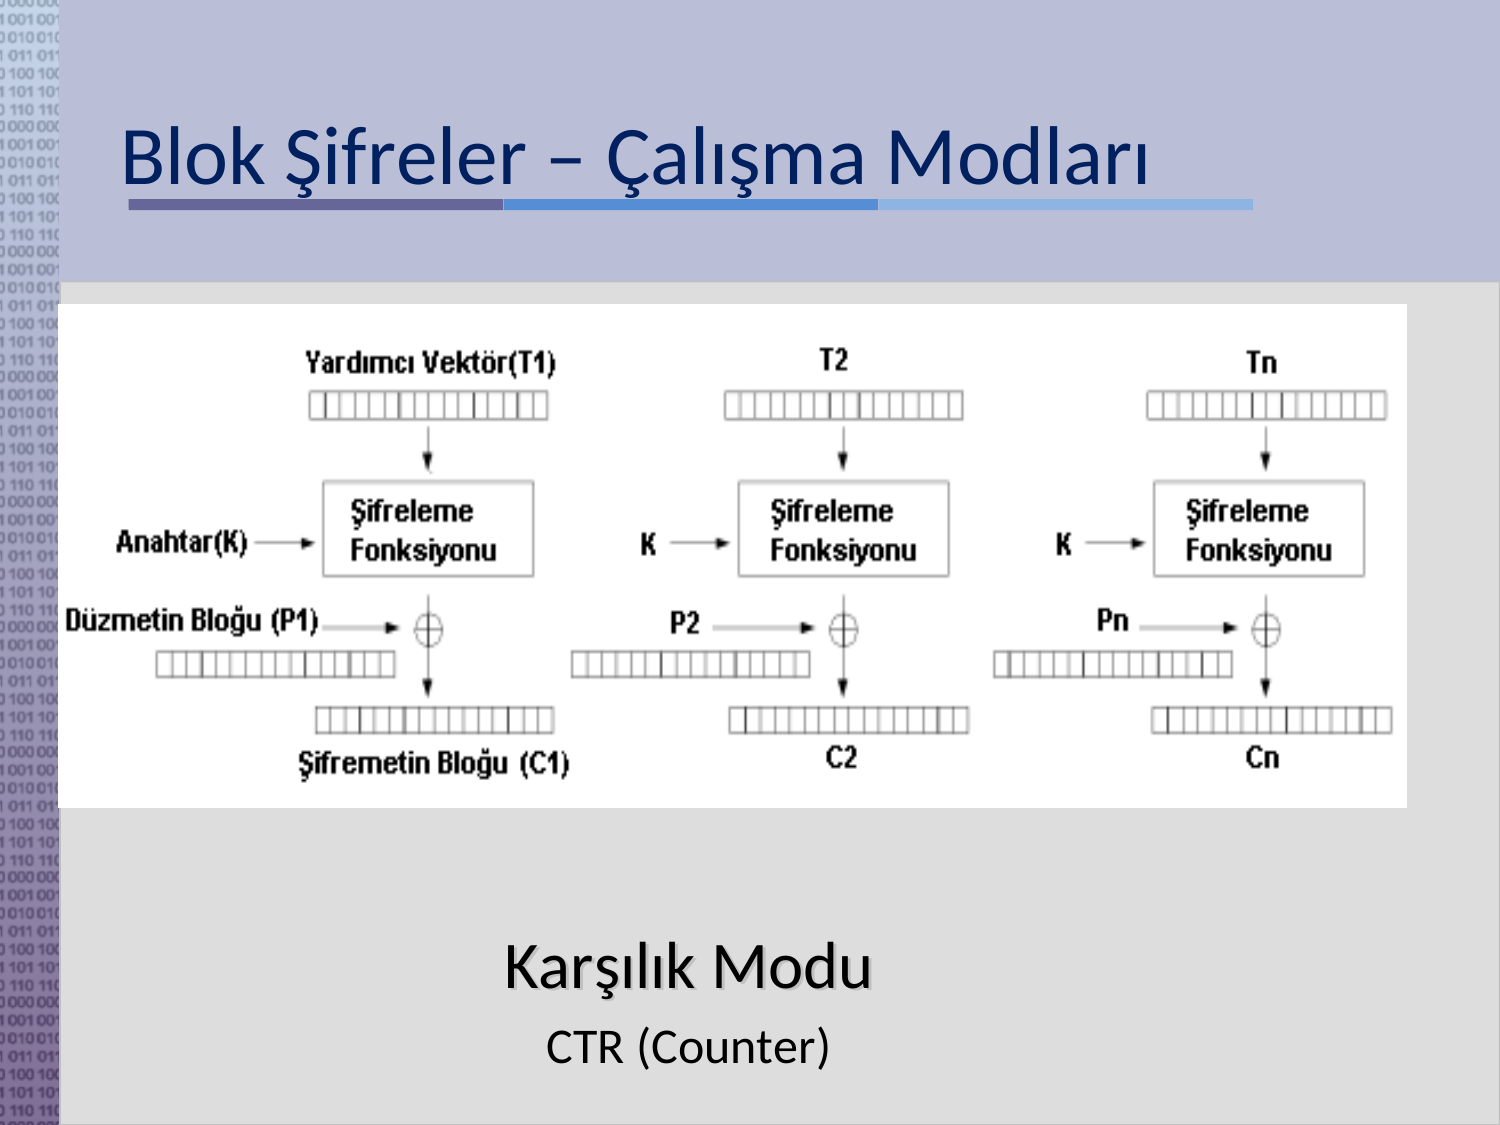

Blok Şifreler – Çalışma Modları
Karşılık Modu
CTR (Counter)